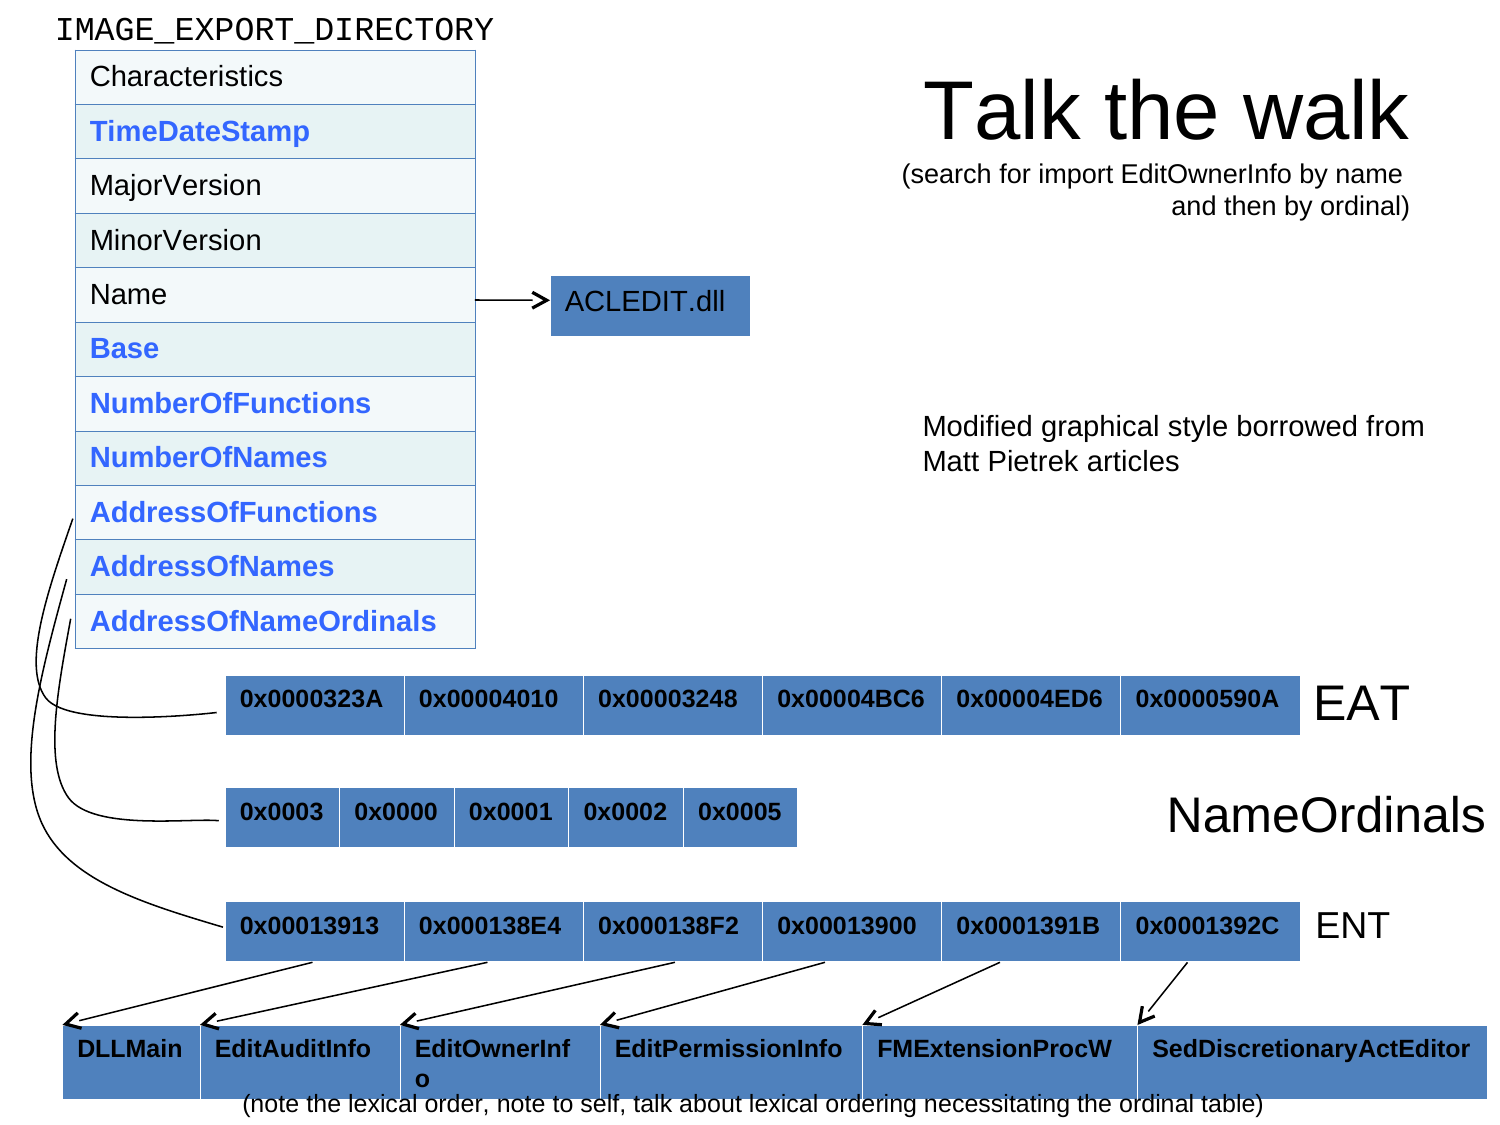

IMAGE_EXPORT_DIRECTORY
# Talk the walk (search for import EditOwnerInfo by name and then by ordinal)
| Characteristics |
| --- |
| TimeDateStamp |
| MajorVersion |
| MinorVersion |
| Name |
| Base |
| NumberOfFunctions |
| NumberOfNames |
| AddressOfFunctions |
| AddressOfNames |
| AddressOfNameOrdinals |
| ACLEDIT.dll |
| --- |
Modified graphical style borrowed from
Matt Pietrek articles
EAT
| 0x0000323A | 0x00004010 | 0x00003248 | 0x00004BC6 | 0x00004ED6 | 0x0000590A |
| --- | --- | --- | --- | --- | --- |
NameOrdinals
| 0x0003 | 0x0000 | 0x0001 | 0x0002 | 0x0005 |
| --- | --- | --- | --- | --- |
ENT
| 0x00013913 | 0x000138E4 | 0x000138F2 | 0x00013900 | 0x0001391B | 0x0001392C |
| --- | --- | --- | --- | --- | --- |
| DLLMain | EditAuditInfo | EditOwnerInfo | EditPermissionInfo | FMExtensionProcW | SedDiscretionaryActEditor |
| --- | --- | --- | --- | --- | --- |
(note the lexical order, note to self, talk about lexical ordering necessitating the ordinal table)